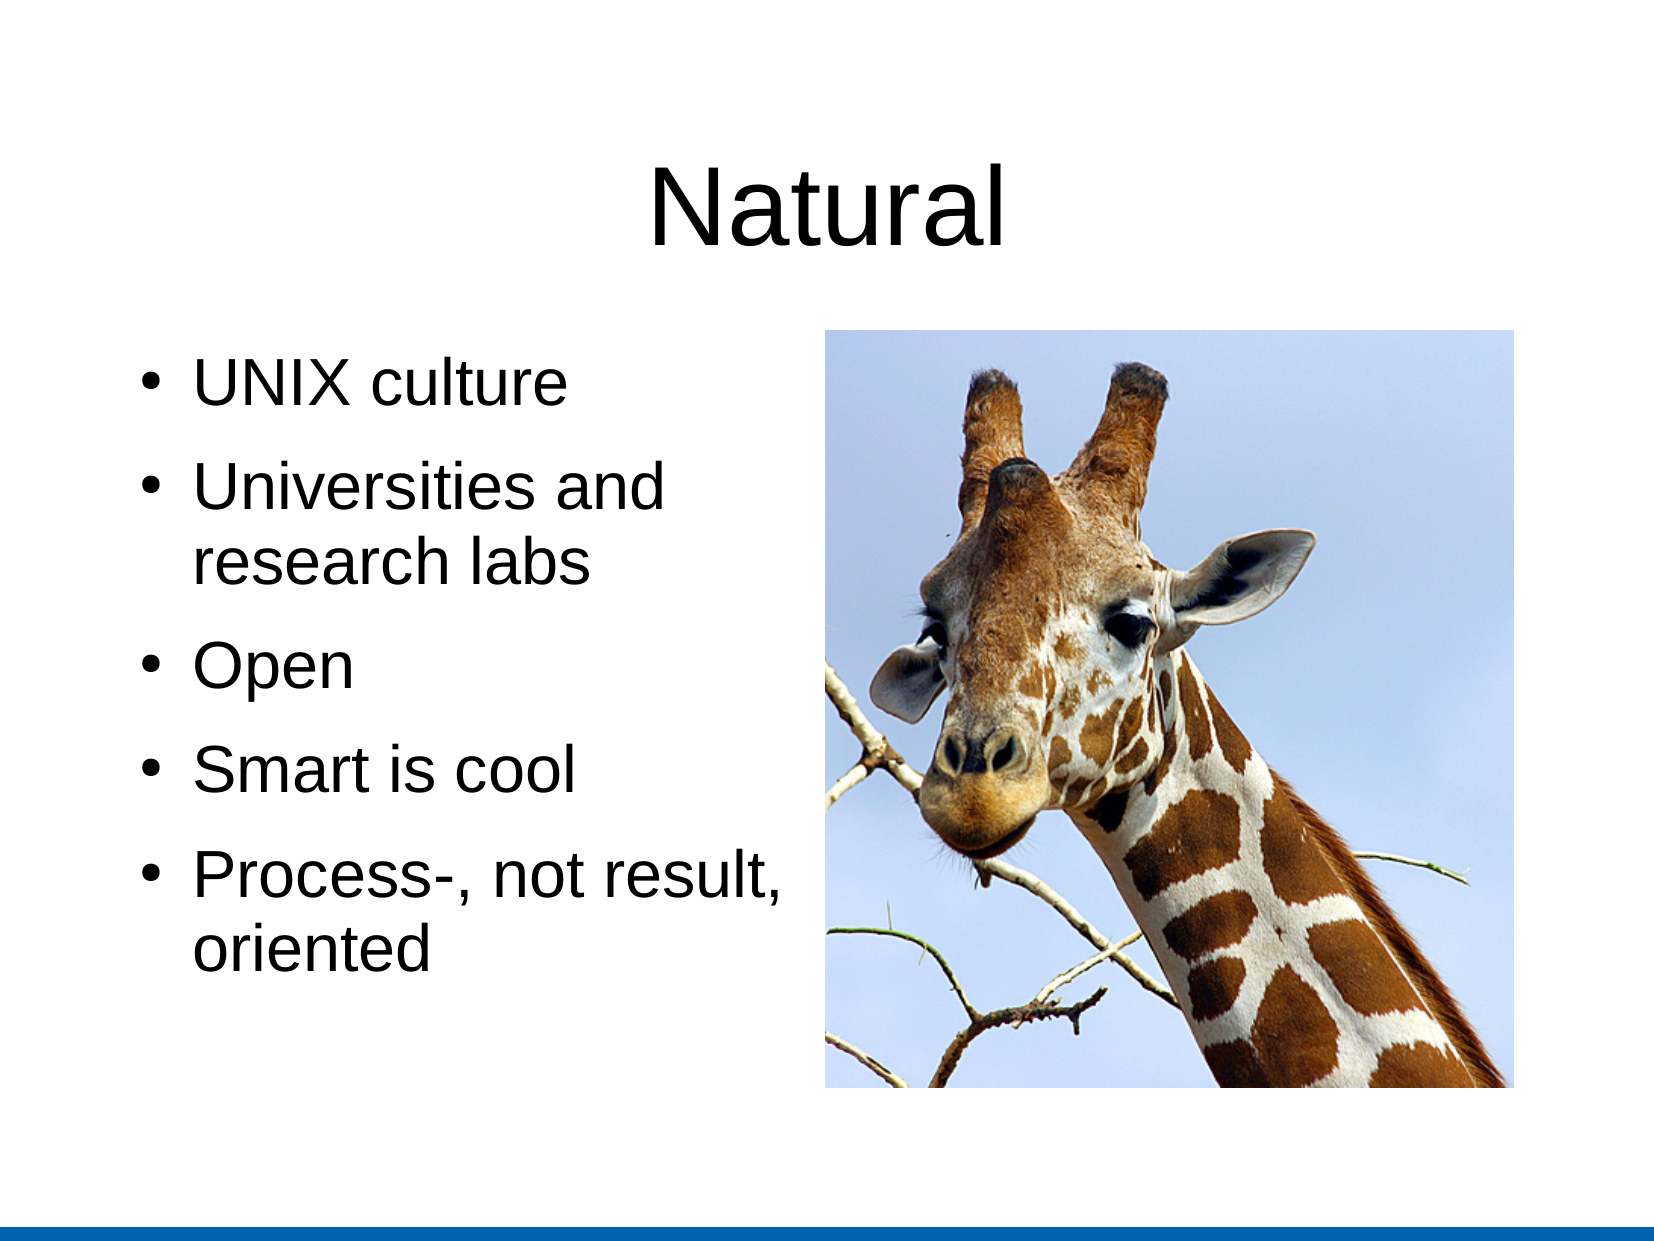

# Natural
UNIX culture
Universities and research labs
Open
Smart is cool
Process-, not result, oriented